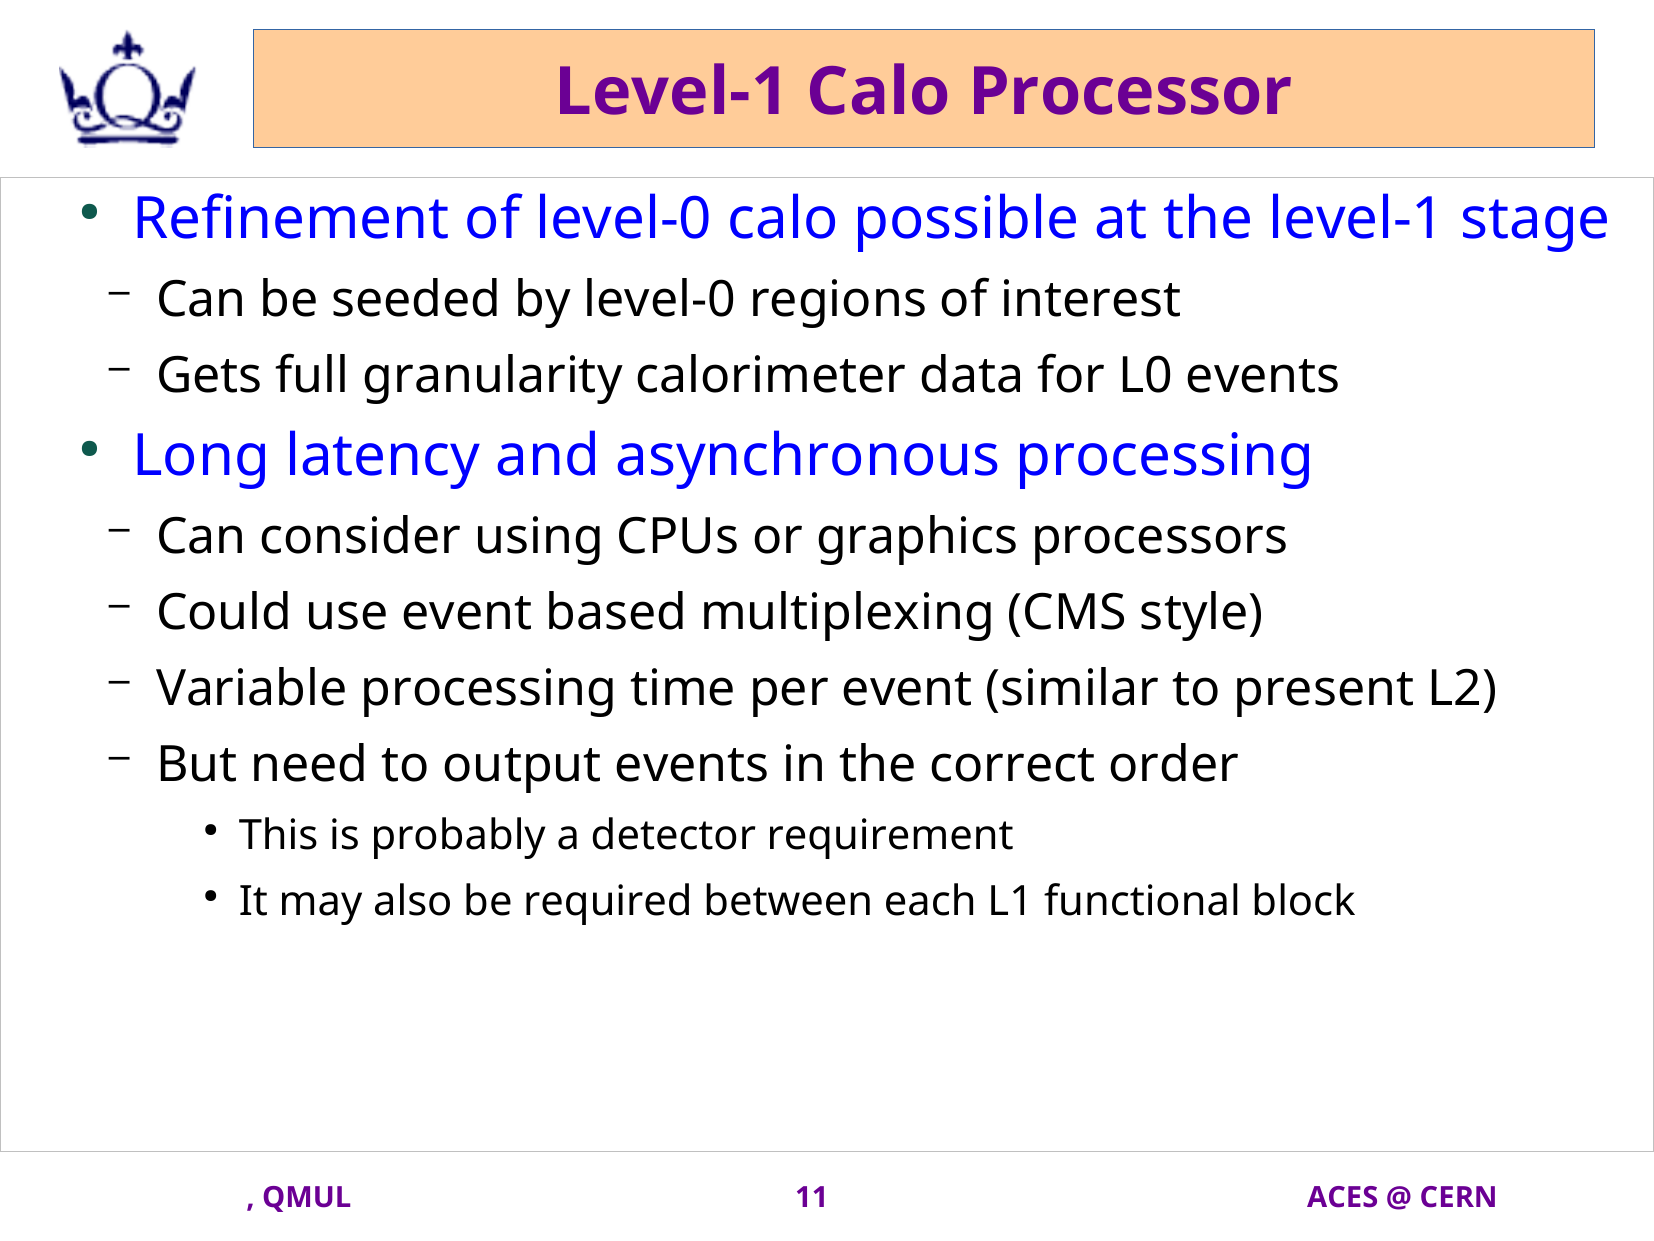

# Level-1 Calo Processor
Refinement of level-0 calo possible at the level-1 stage
Can be seeded by level-0 regions of interest
Gets full granularity calorimeter data for L0 events
Long latency and asynchronous processing
Can consider using CPUs or graphics processors
Could use event based multiplexing (CMS style)
Variable processing time per event (similar to present L2)
But need to output events in the correct order
This is probably a detector requirement
It may also be required between each L1 functional block